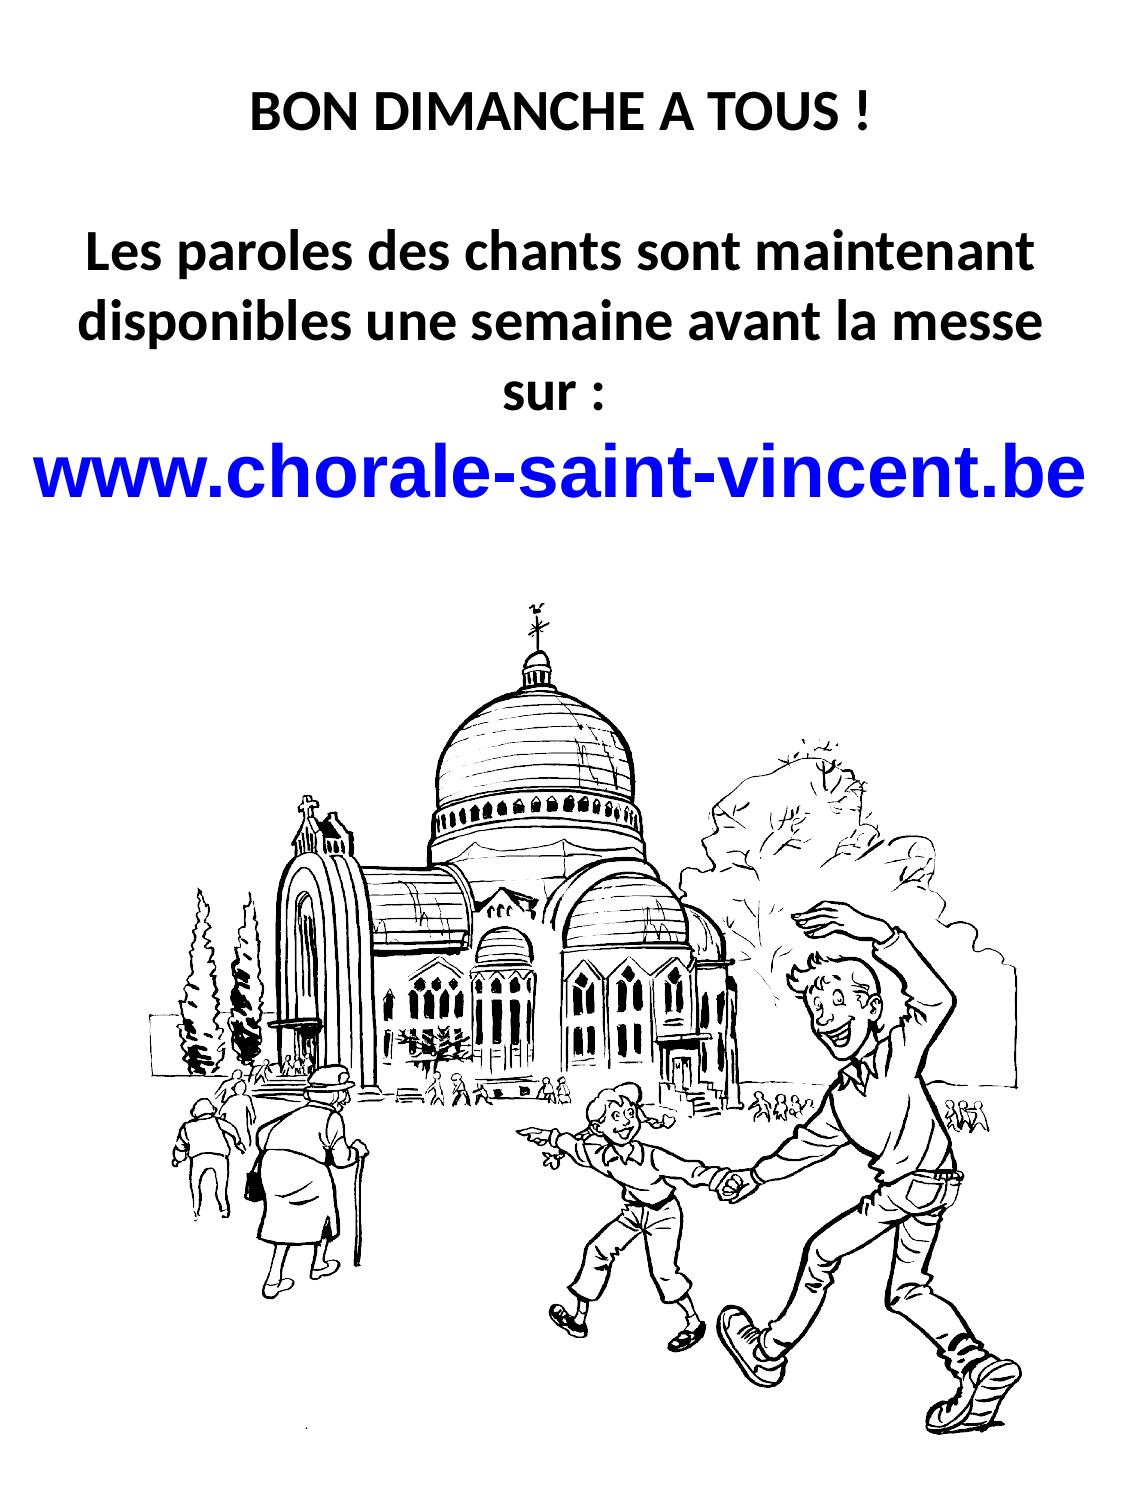

BON DIMANCHE A TOUS !
Les paroles des chants sont maintenant disponibles une semaine avant la messe sur :
www.chorale-saint-vincent.be